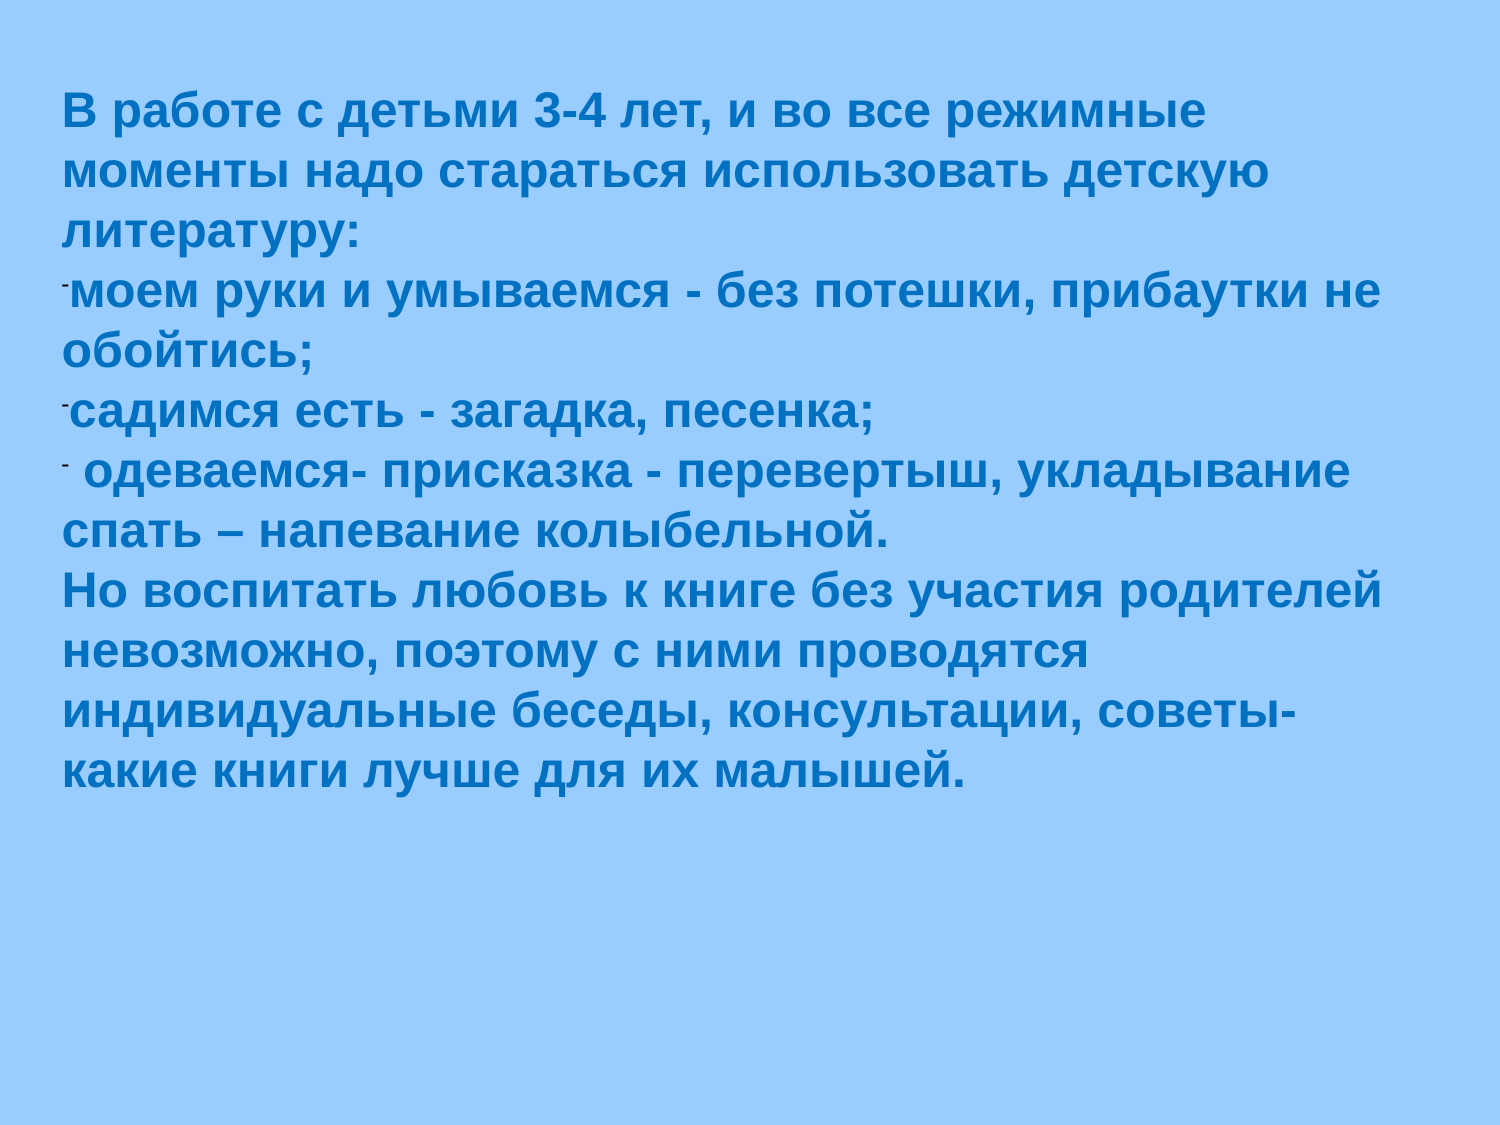

В работе с детьми 3-4 лет, и во все режимные моменты надо стараться использовать детскую литературу:
моем руки и умываемся - без потешки, прибаутки не обойтись;
садимся есть - загадка, песенка;
 одеваемся- присказка - перевертыш, укладывание спать – напевание колыбельной. 
Но воспитать любовь к книге без участия родителей невозможно, поэтому с ними проводятся индивидуальные беседы, консультации, советы- какие книги лучше для их малышей.